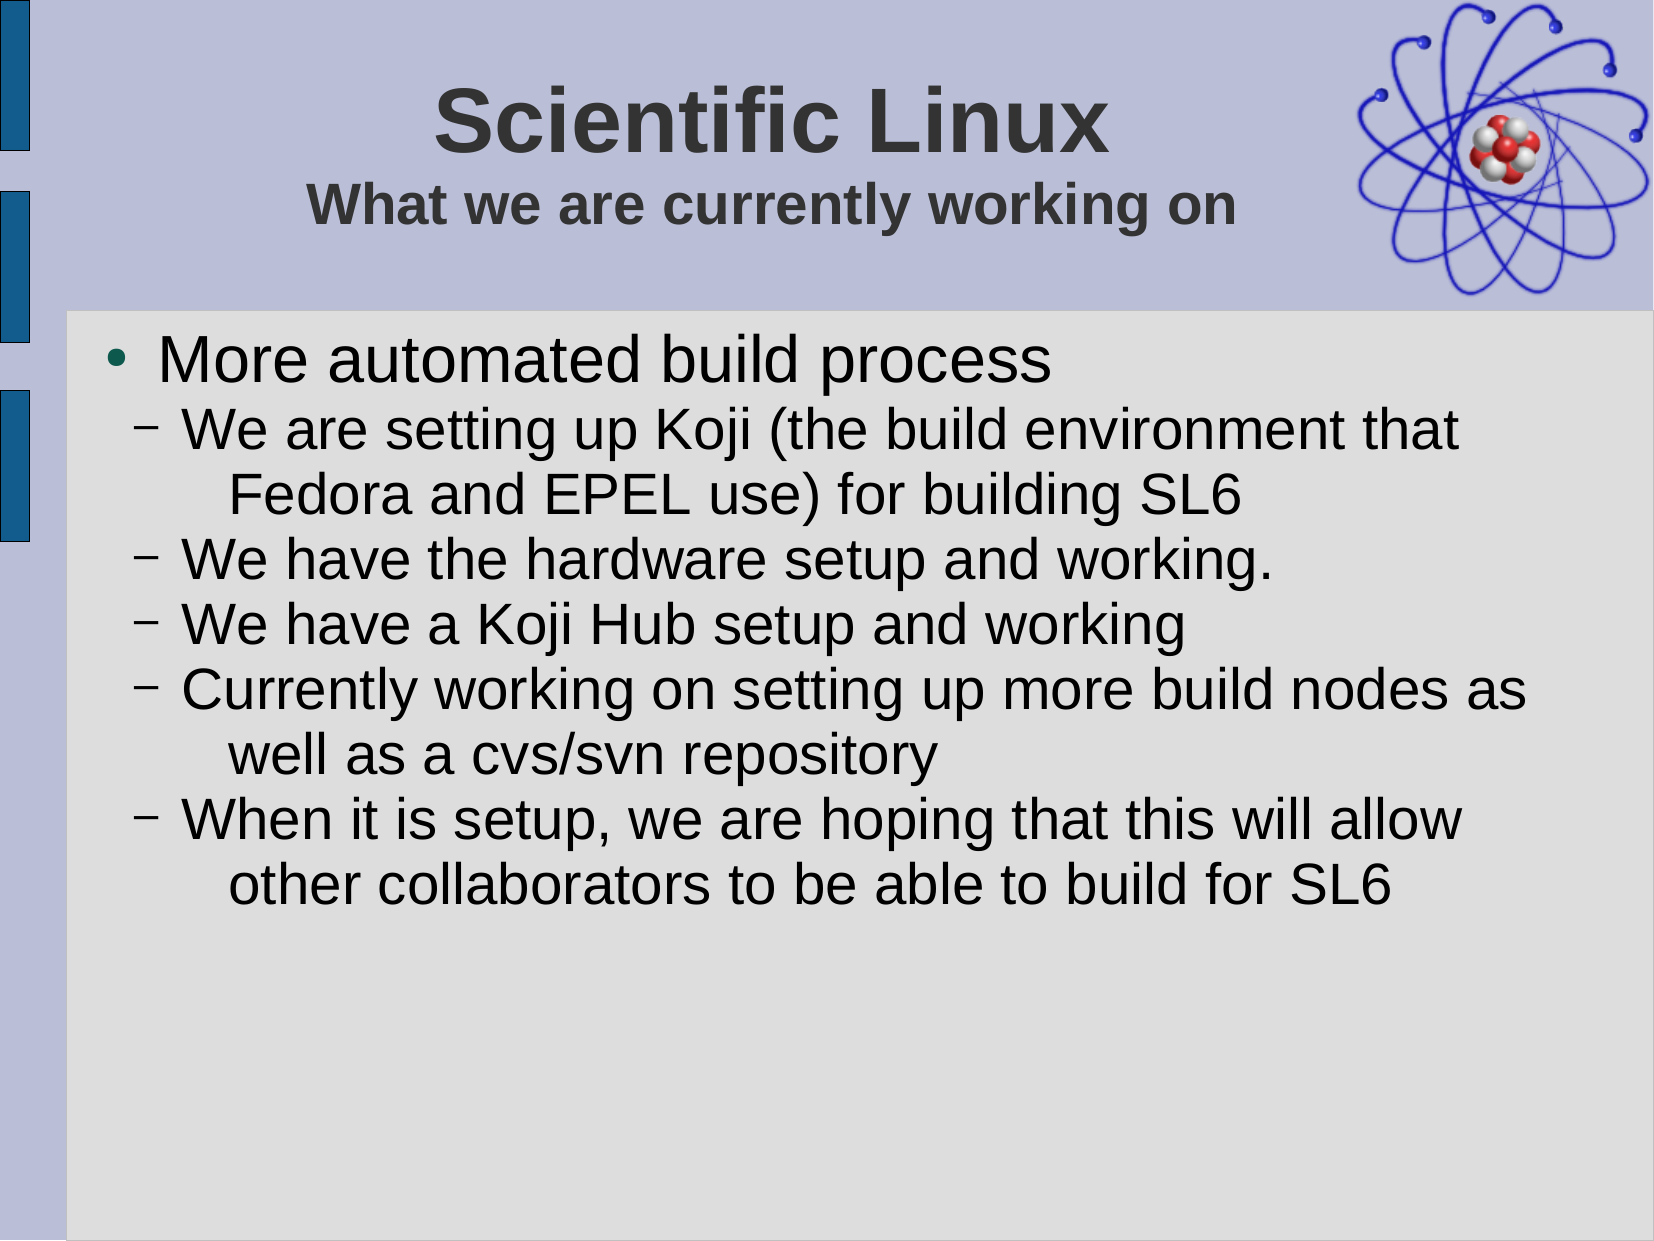

# Scientific Linux What we are currently working on
More automated build process
We are setting up Koji (the build environment that Fedora and EPEL use) for building SL6
We have the hardware setup and working.
We have a Koji Hub setup and working
Currently working on setting up more build nodes as well as a cvs/svn repository
When it is setup, we are hoping that this will allow other collaborators to be able to build for SL6